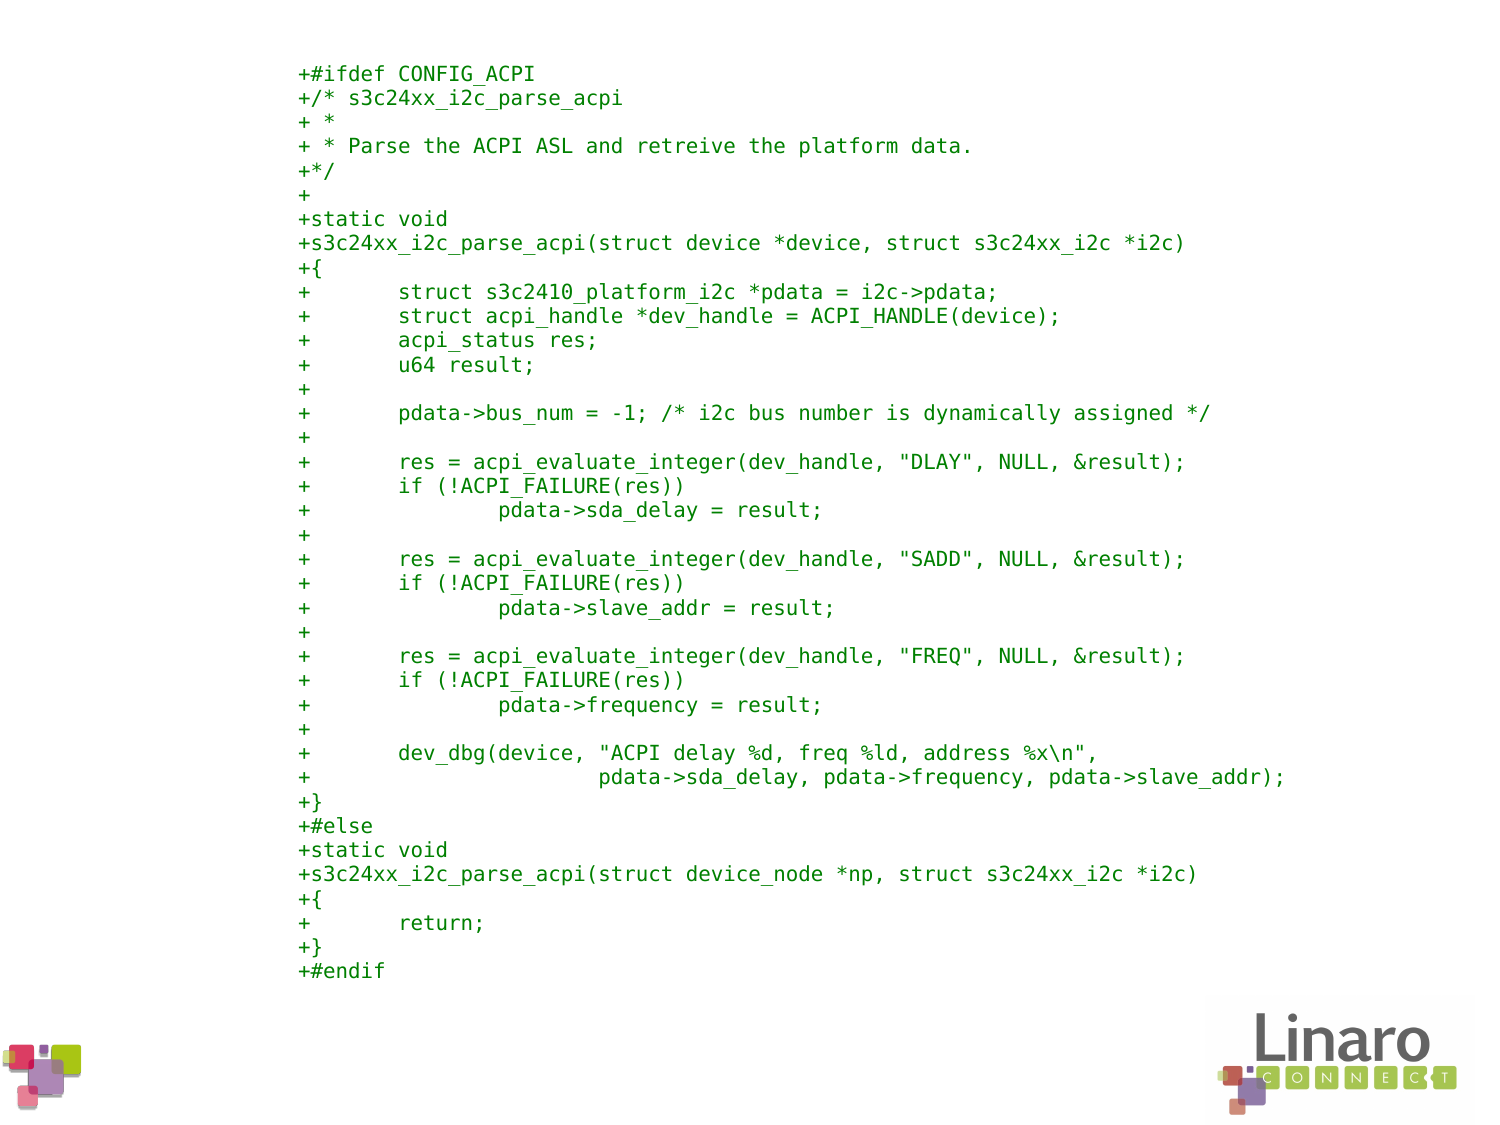

+#ifdef CONFIG_ACPI
+/* s3c24xx_i2c_parse_acpi
+ *
+ * Parse the ACPI ASL and retreive the platform data.
+*/
+
+static void
+s3c24xx_i2c_parse_acpi(struct device *device, struct s3c24xx_i2c *i2c)
+{
+ struct s3c2410_platform_i2c *pdata = i2c->pdata;
+ struct acpi_handle *dev_handle = ACPI_HANDLE(device);
+ acpi_status res;
+ u64 result;
+
+ pdata->bus_num = -1; /* i2c bus number is dynamically assigned */
+
+ res = acpi_evaluate_integer(dev_handle, "DLAY", NULL, &result);
+ if (!ACPI_FAILURE(res))
+ pdata->sda_delay = result;
+
+ res = acpi_evaluate_integer(dev_handle, "SADD", NULL, &result);
+ if (!ACPI_FAILURE(res))
+ pdata->slave_addr = result;
+
+ res = acpi_evaluate_integer(dev_handle, "FREQ", NULL, &result);
+ if (!ACPI_FAILURE(res))
+ pdata->frequency = result;
+
+ dev_dbg(device, "ACPI delay %d, freq %ld, address %x\n",
+ pdata->sda_delay, pdata->frequency, pdata->slave_addr);
+}
+#else
+static void
+s3c24xx_i2c_parse_acpi(struct device_node *np, struct s3c24xx_i2c *i2c)
+{
+ return;
+}
+#endif